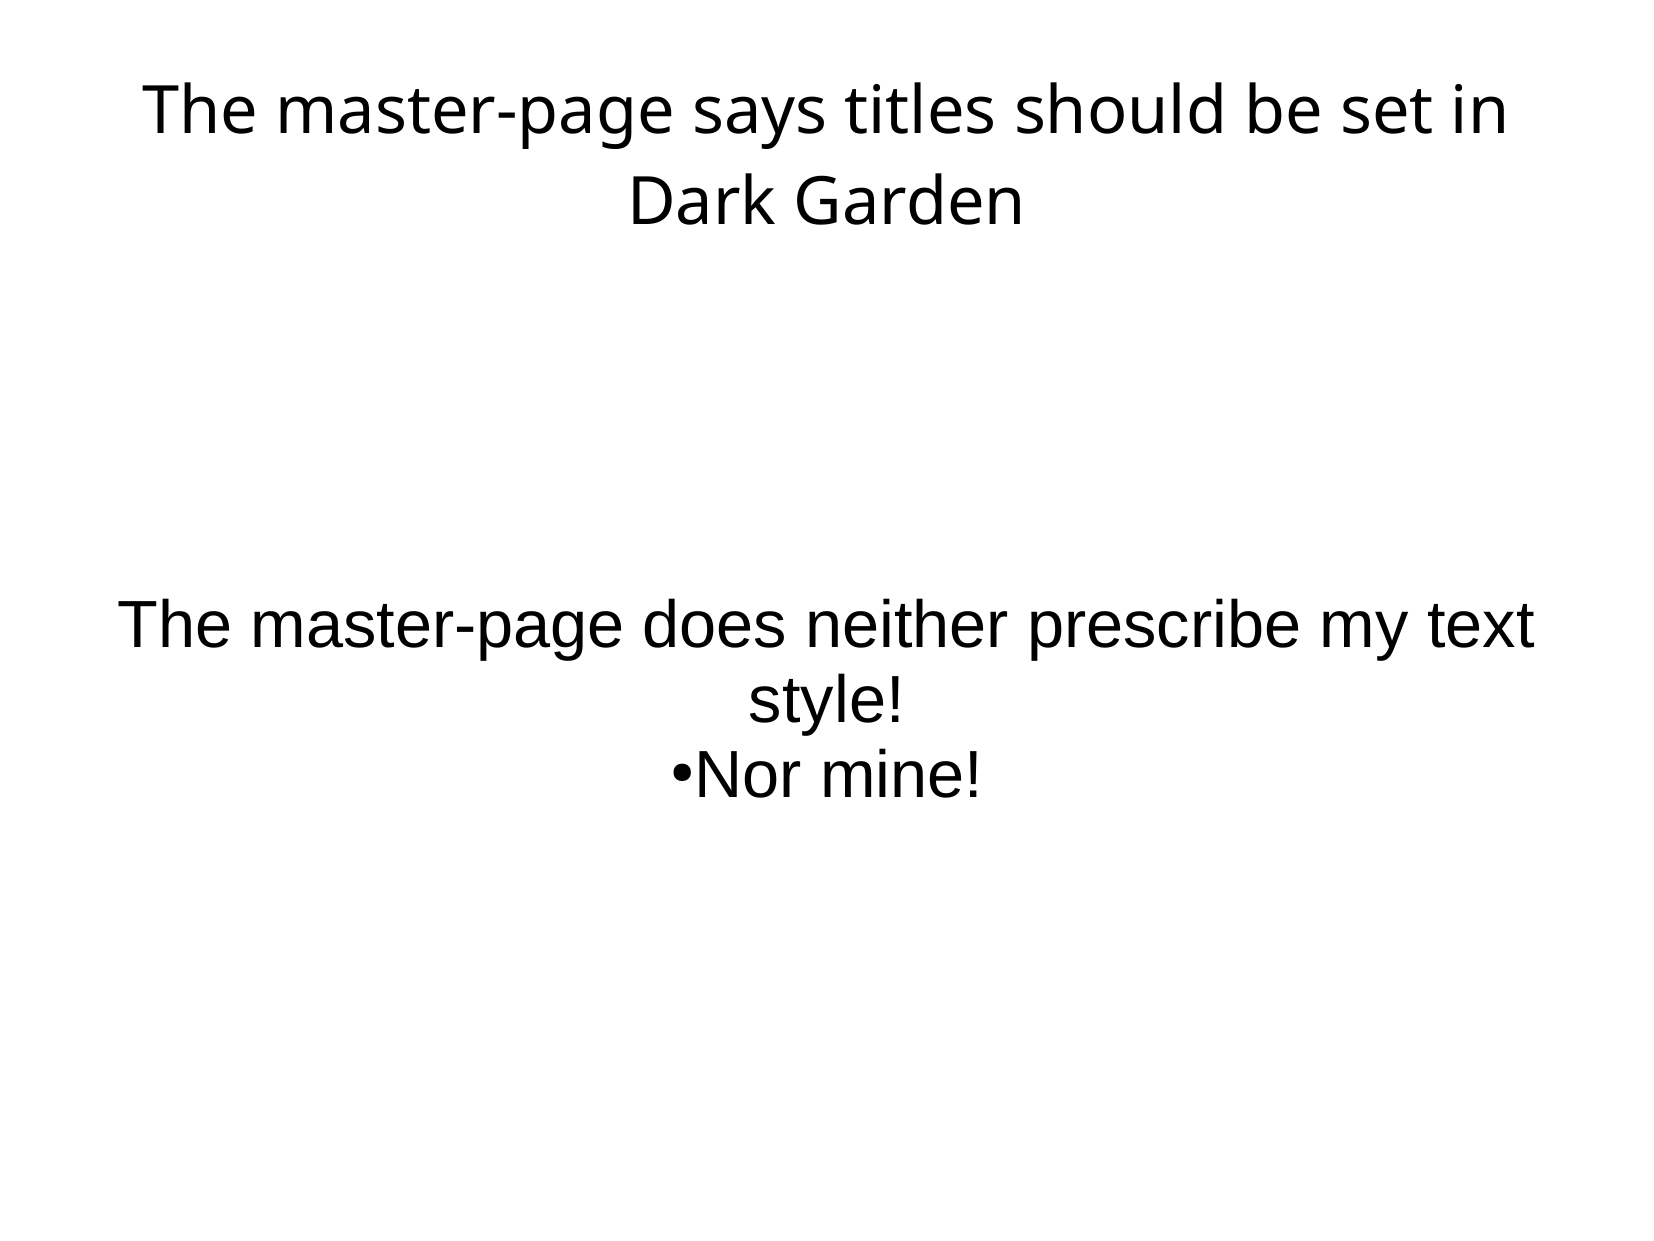

# The master-page says titles should be set in Dark Garden
The master-page does neither prescribe my text style!
Nor mine!